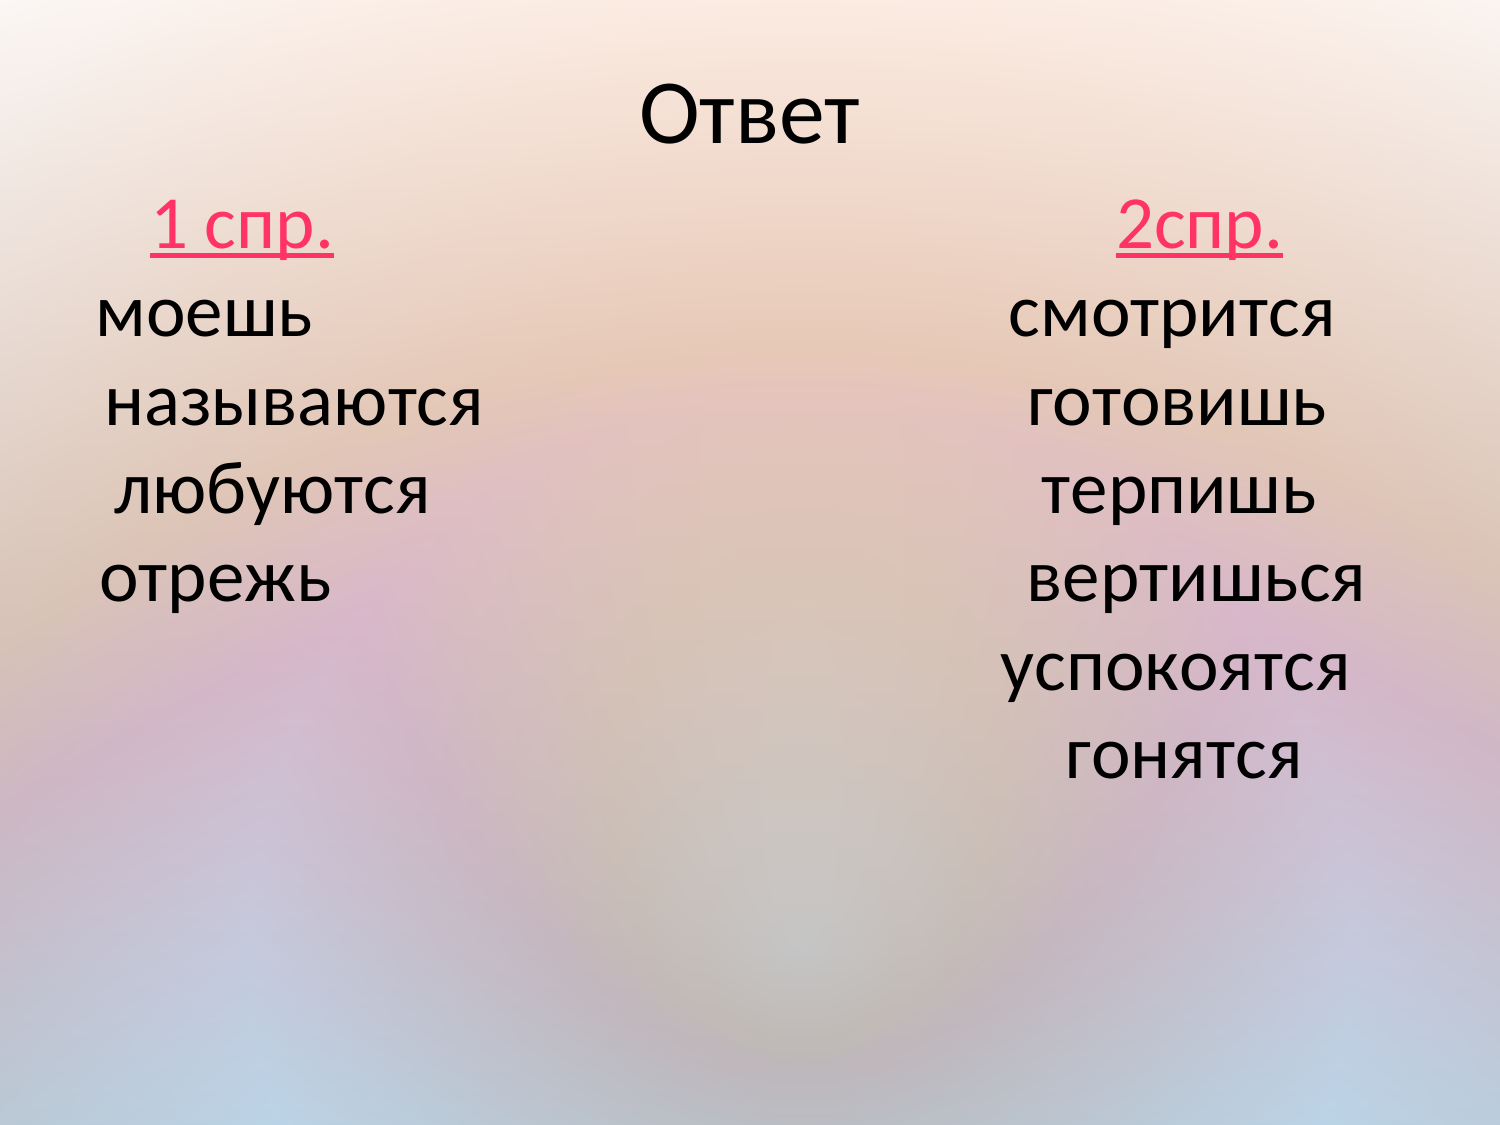

# Ответ
1 спр. 2спр.
моешь смотрится
называются готовишь
любуются терпишь
 отрежь вертишься
 успокоятся
 гонятся